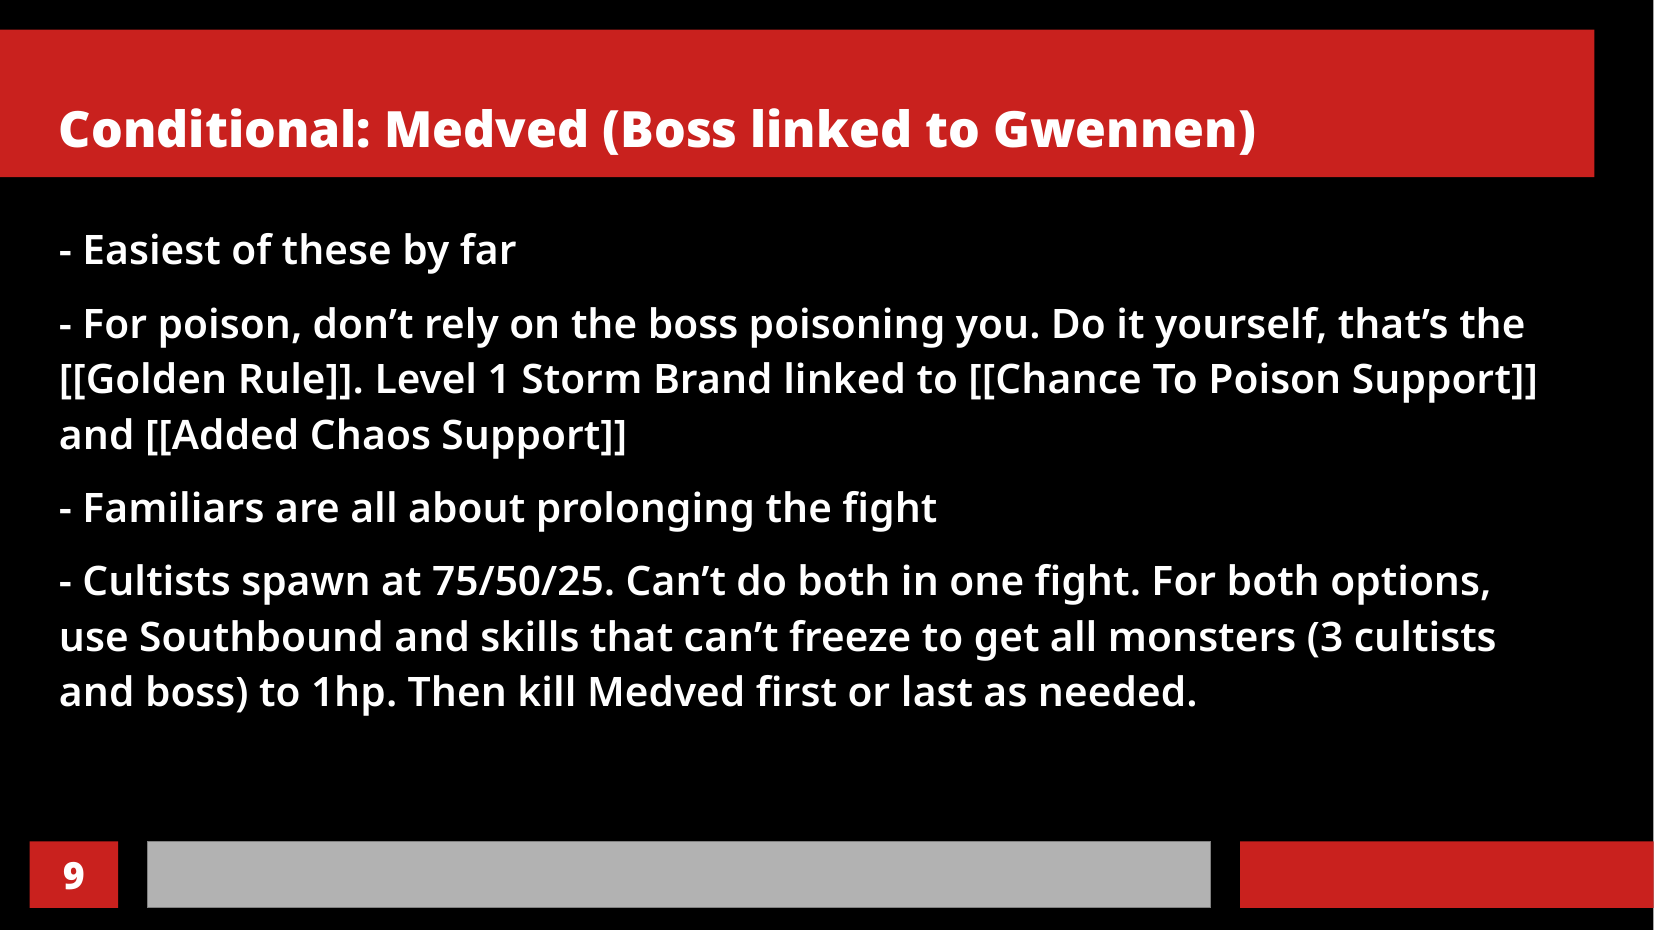

# Conditional: Medved (Boss linked to Gwennen)
- Easiest of these by far
- For poison, don’t rely on the boss poisoning you. Do it yourself, that’s the [[Golden Rule]]. Level 1 Storm Brand linked to [[Chance To Poison Support]] and [[Added Chaos Support]]
- Familiars are all about prolonging the fight
- Cultists spawn at 75/50/25. Can’t do both in one fight. For both options, use Southbound and skills that can’t freeze to get all monsters (3 cultists and boss) to 1hp. Then kill Medved first or last as needed.
9